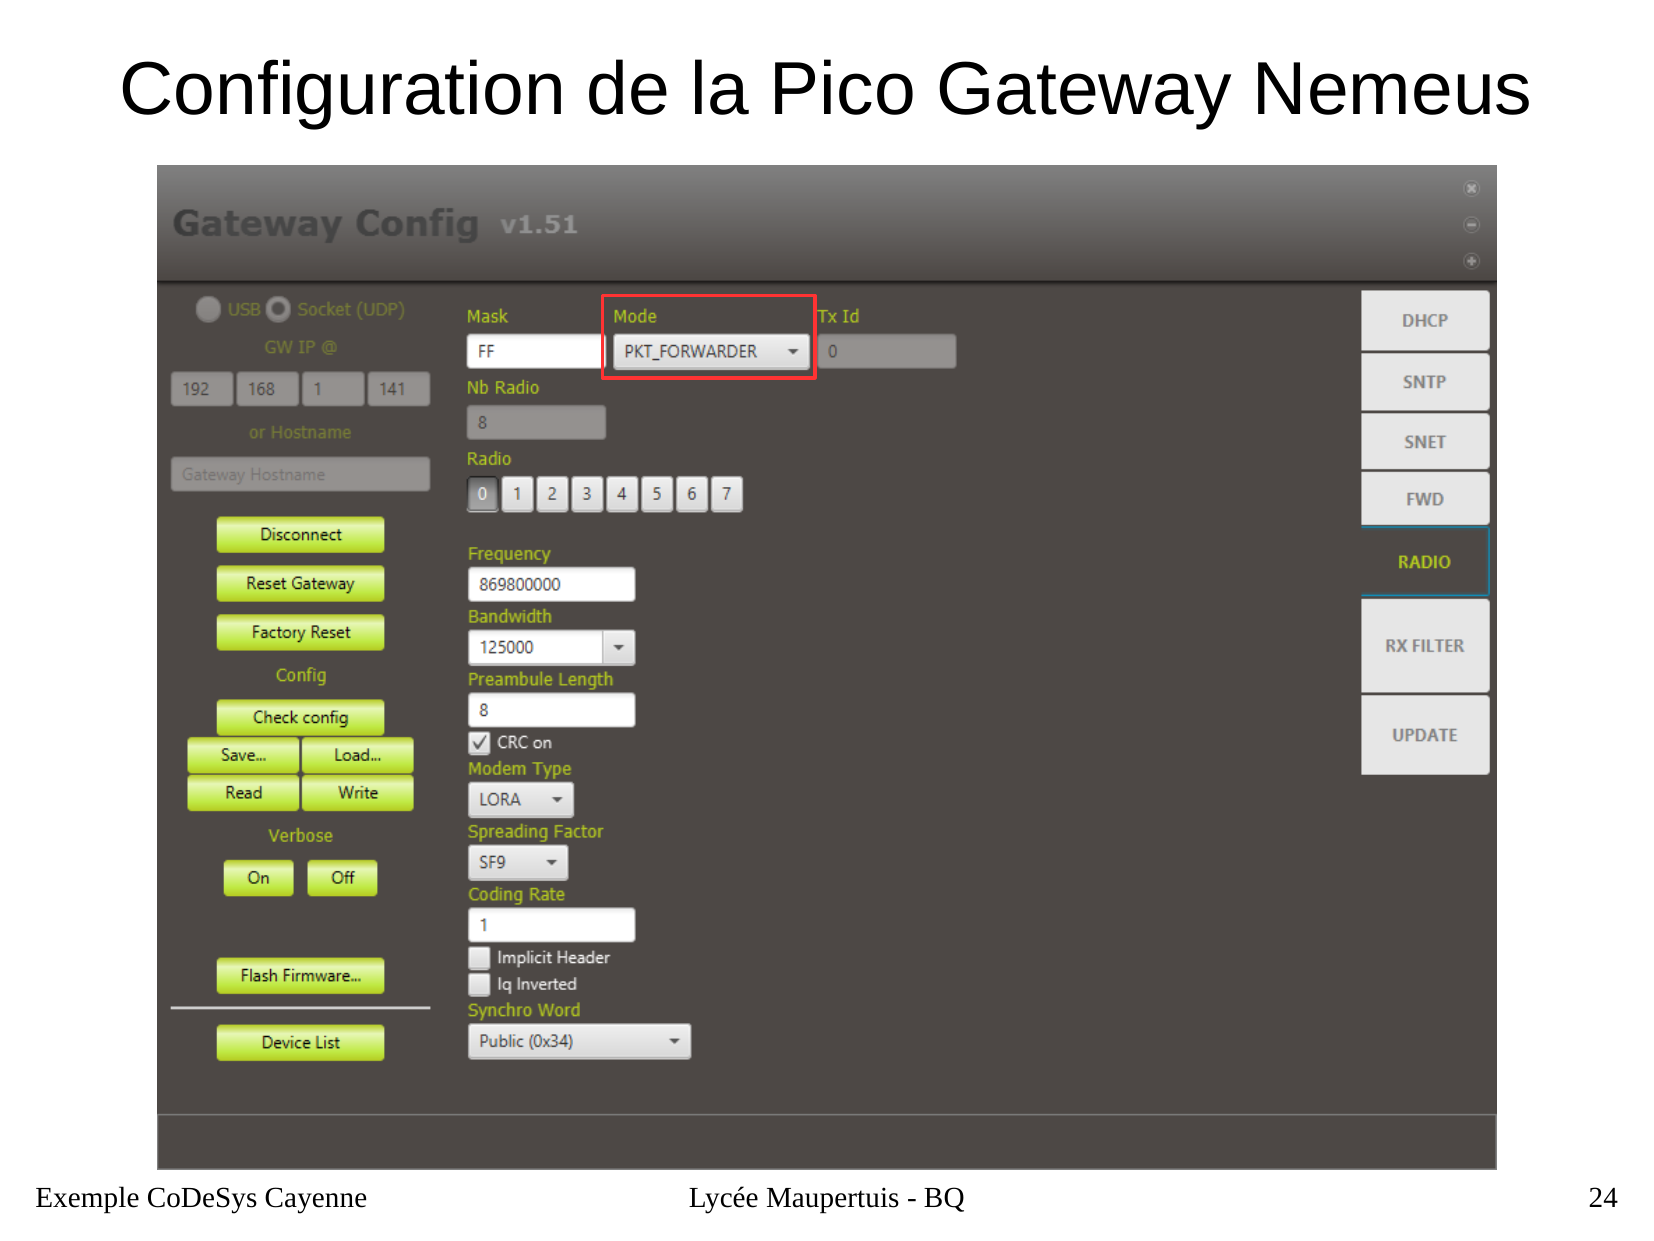

# Configuration de la Pico Gateway Nemeus
Exemple CoDeSys Cayenne
Lycée Maupertuis - BQ
24